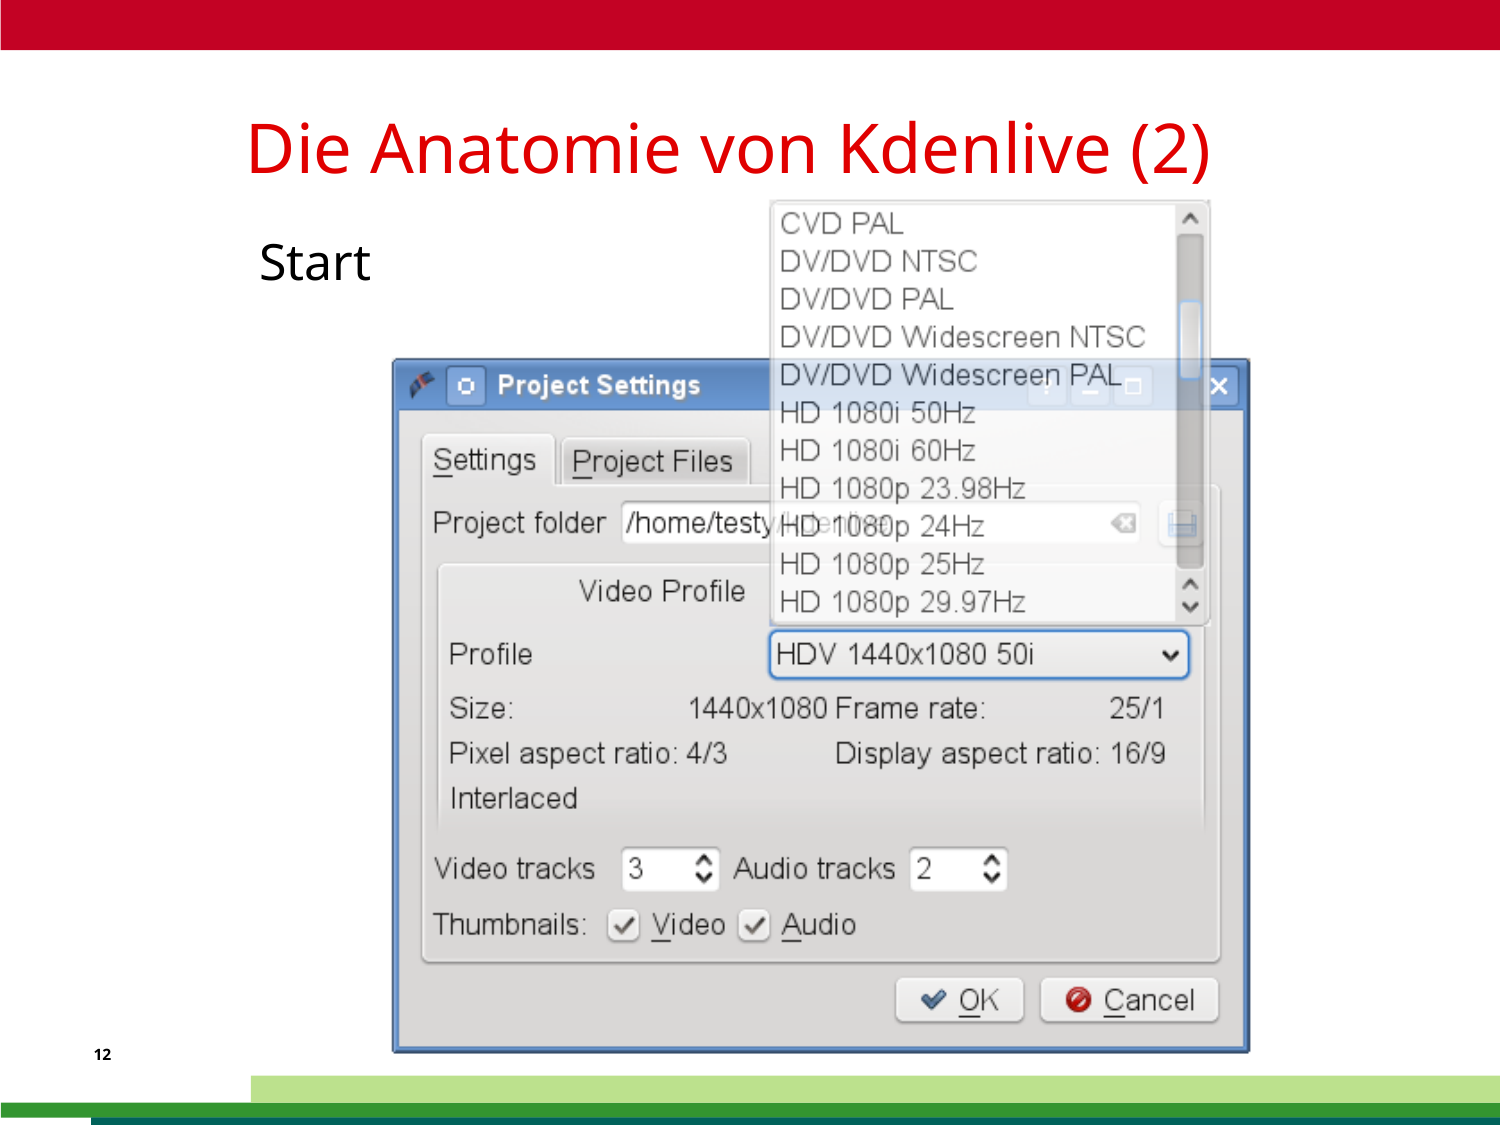

# Die Anatomie von Kdenlive (2)
Start
Testing